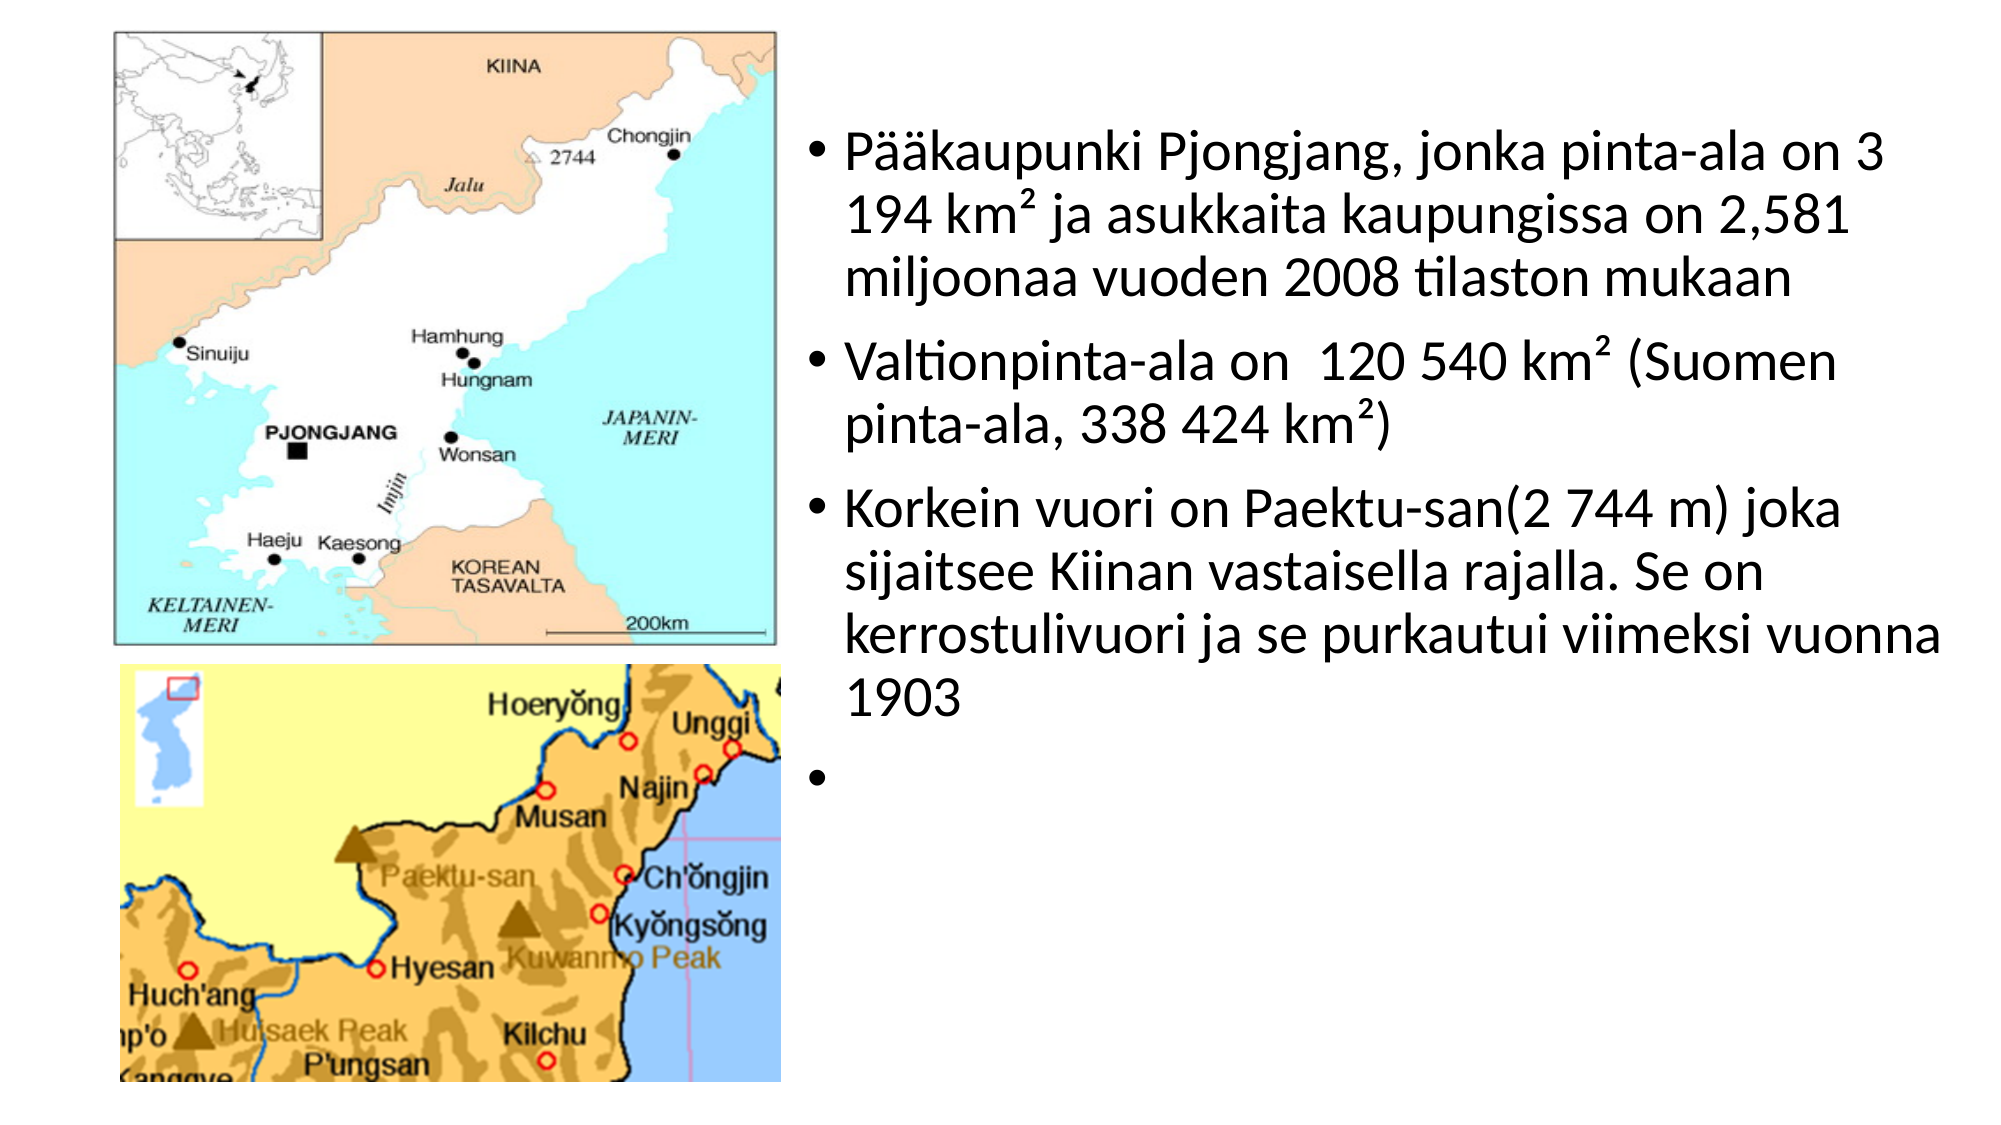

Pääkaupunki Pjongjang, jonka pinta-ala on 3 194 km² ja asukkaita kaupungissa on 2,581 miljoonaa vuoden 2008 tilaston mukaan
Valtionpinta-ala on  120 540 km² (Suomen pinta-ala, 338 424 km²)
Korkein vuori on Paektu-san(2 744 m) joka sijaitsee Kiinan vastaisella rajalla. Se on kerrostulivuori ja se purkautui viimeksi vuonna 1903